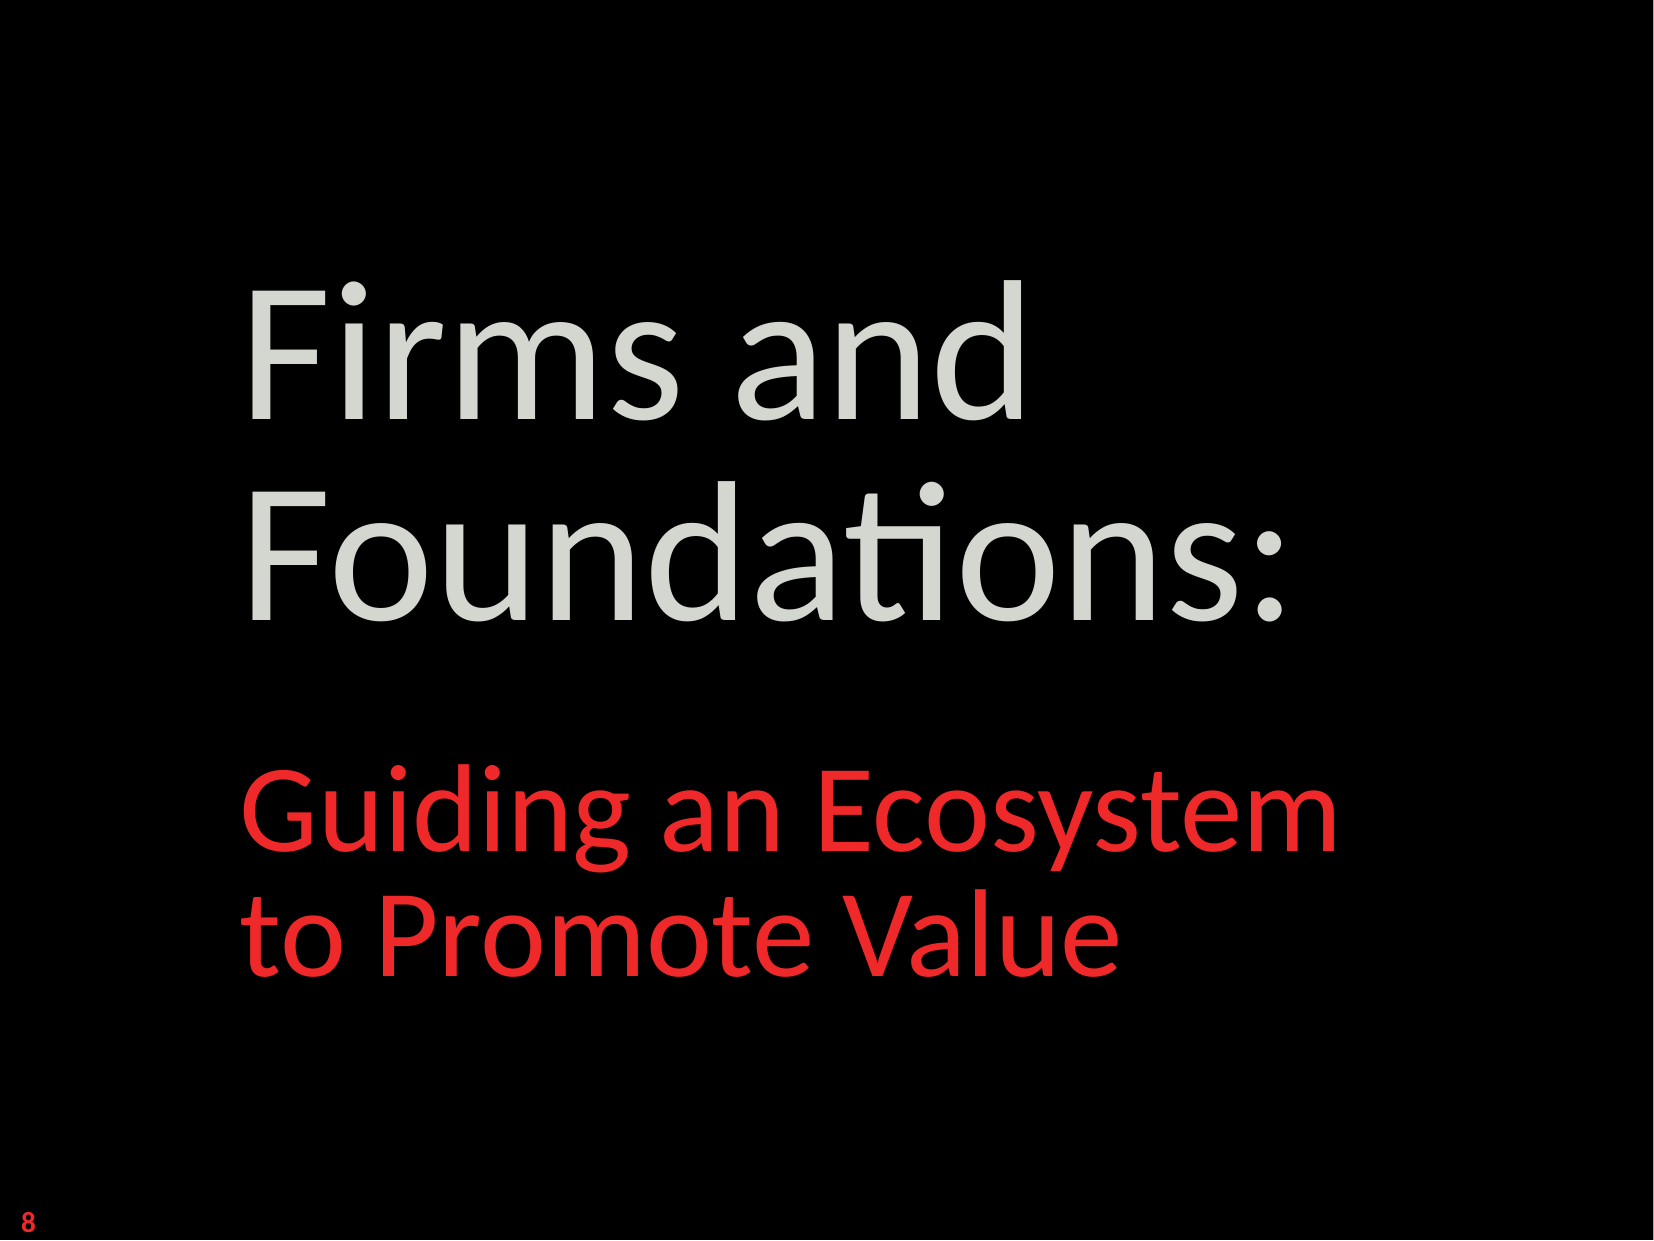

Firms and Foundations:
Guiding an Ecosystem to Promote Value
8